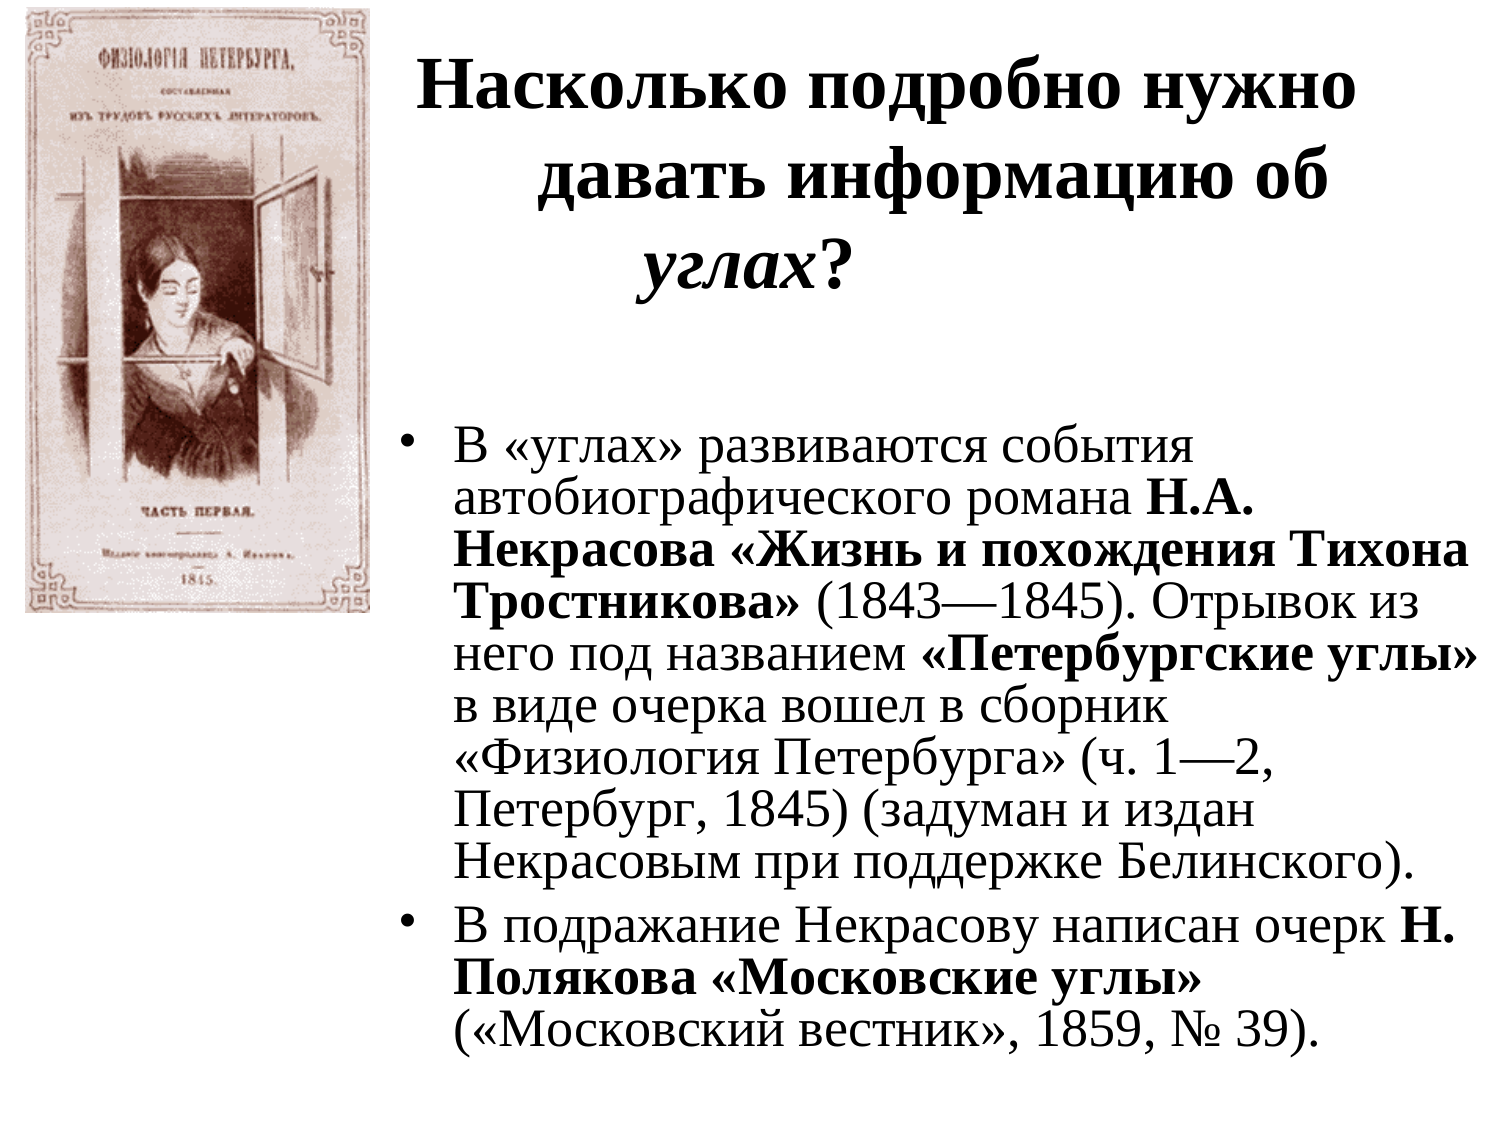

# Насколько подробно нужно 					давать информацию об углах?
В «углах» развиваются события автобиографического романа Н.А. Некрасова «Жизнь и похождения Тихона Тростникова» (1843—1845). Отрывок из него под названием «Петербургские углы» в виде очерка вошел в сборник «Физиология Петербурга» (ч. 1—2, Петербург, 1845) (задуман и издан Некрасовым при поддержке Белинского).
В подражание Некрасову написан очерк Н. Полякова «Московские углы» («Московский вестник», 1859, № 39).